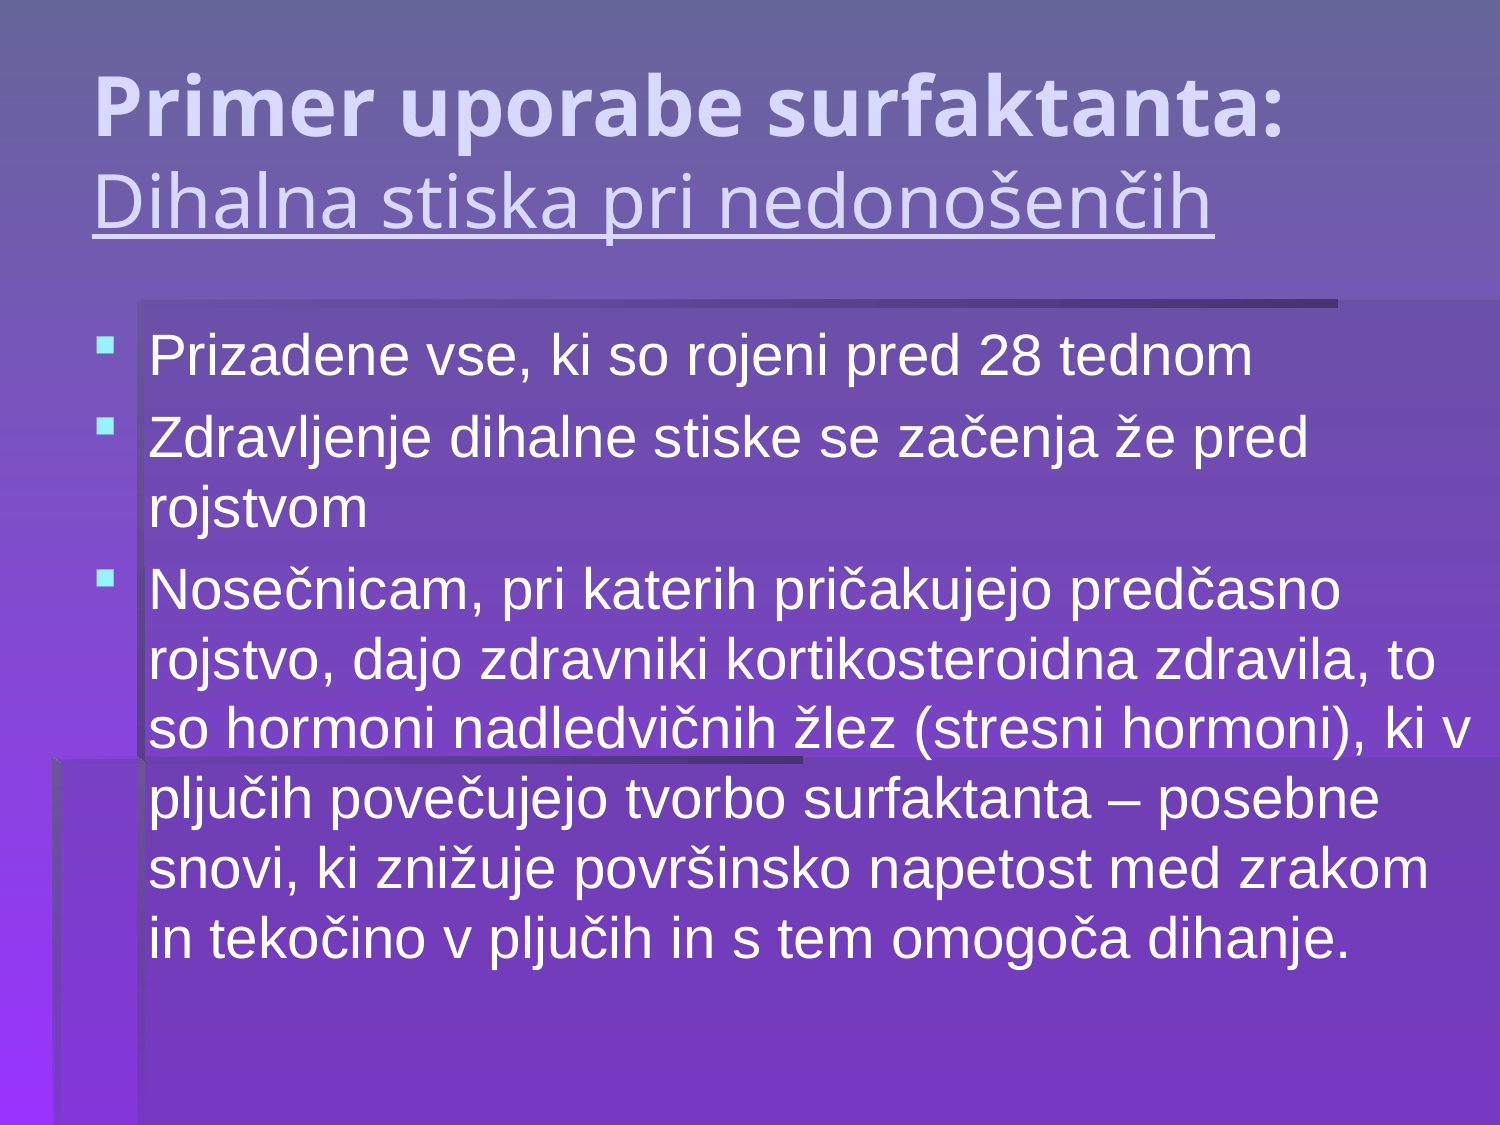

# Primer uporabe surfaktanta: Dihalna stiska pri nedonošenčih
Prizadene vse, ki so rojeni pred 28 tednom
Zdravljenje dihalne stiske se začenja že pred rojstvom
Nosečnicam, pri katerih pričakujejo predčasno rojstvo, dajo zdravniki kortikosteroidna zdravila, to so hormoni nadledvičnih žlez (stresni hormoni), ki v pljučih povečujejo tvorbo surfaktanta – posebne snovi, ki znižuje površinsko napetost med zrakom in tekočino v pljučih in s tem omogoča dihanje.